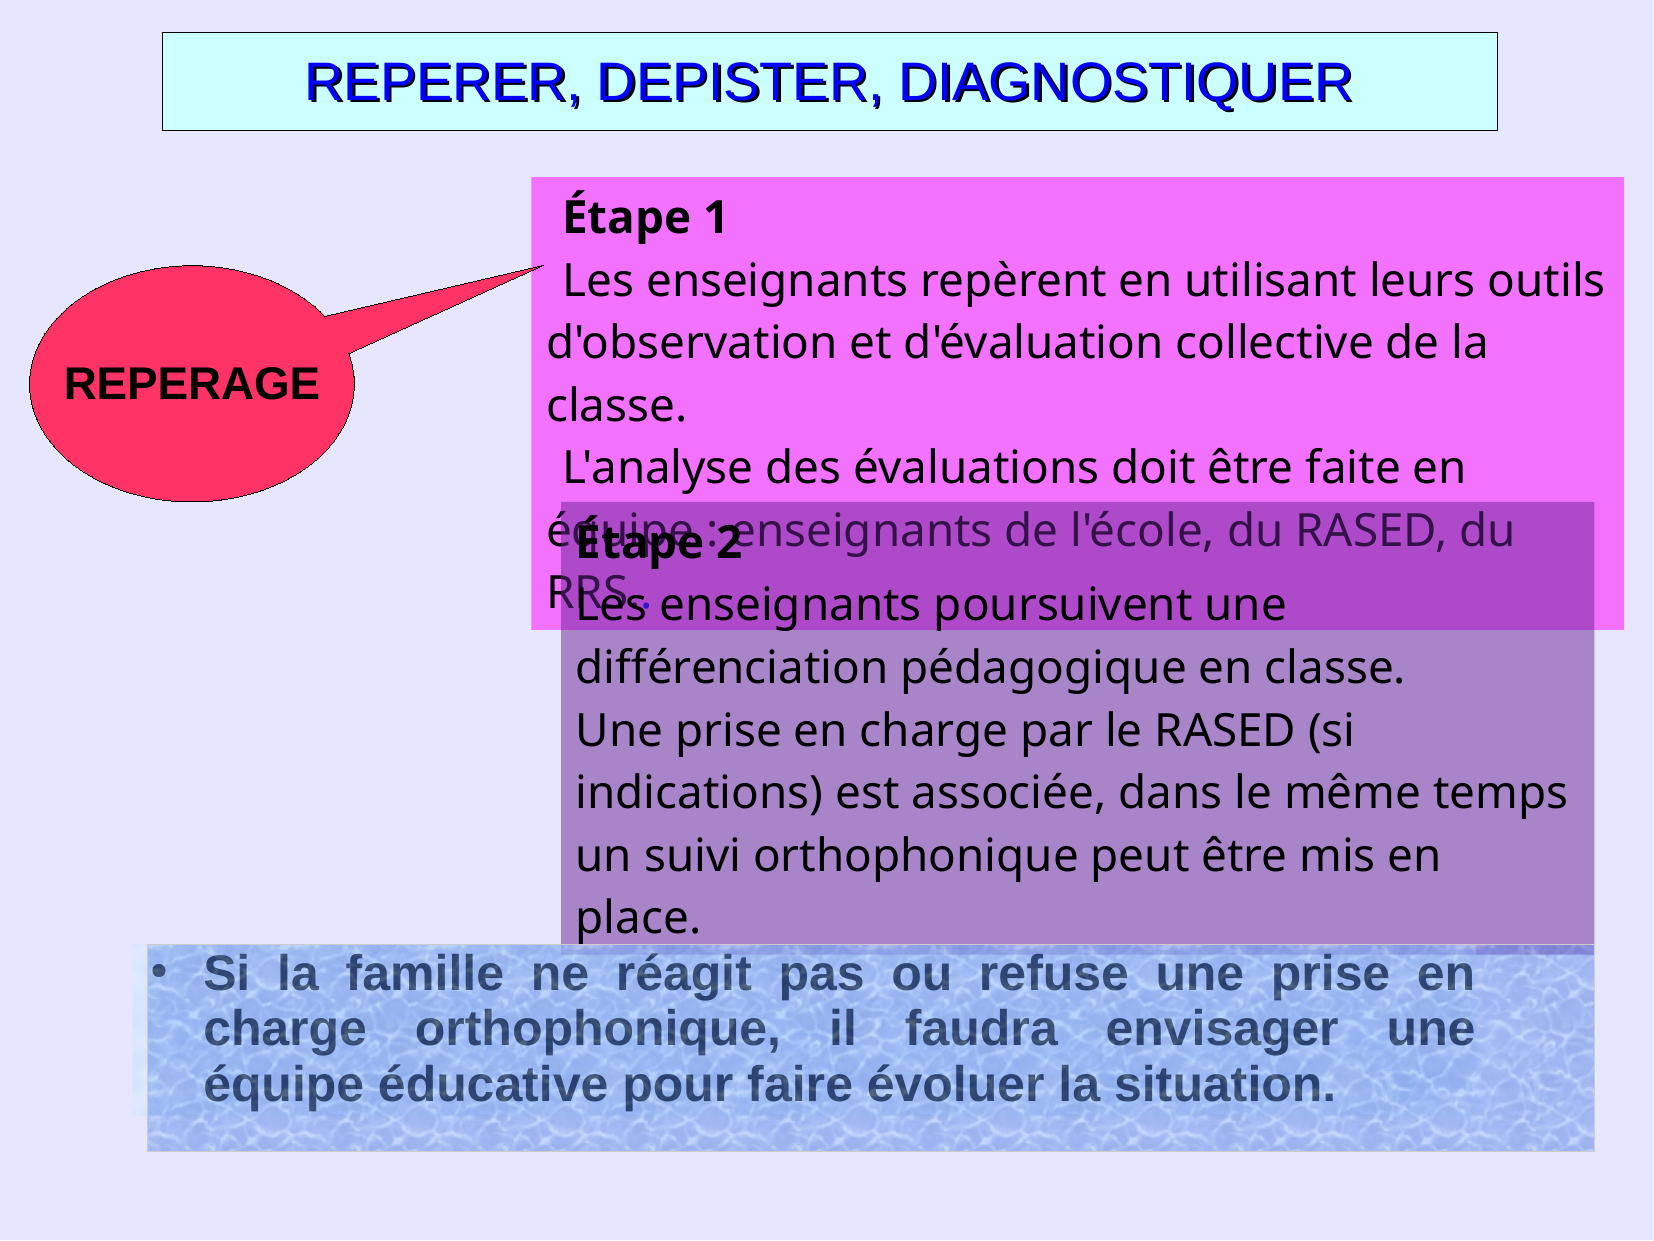

REPERER, DEPISTER, DIAGNOSTIQUER
Étape 1
Les enseignants repèrent en utilisant leurs outils d'observation et d'évaluation collective de la classe.
L'analyse des évaluations doit être faite en équipe : enseignants de l'école, du RASED, du RRS..
REPERAGE
Étape 2
Les enseignants poursuivent une différenciation pédagogique en classe.
Une prise en charge par le RASED (si indications) est associée, dans le même temps un suivi orthophonique peut être mis en place.
Si la famille ne réagit pas ou refuse une prise en charge orthophonique, il faudra envisager une équipe éducative pour faire évoluer la situation.